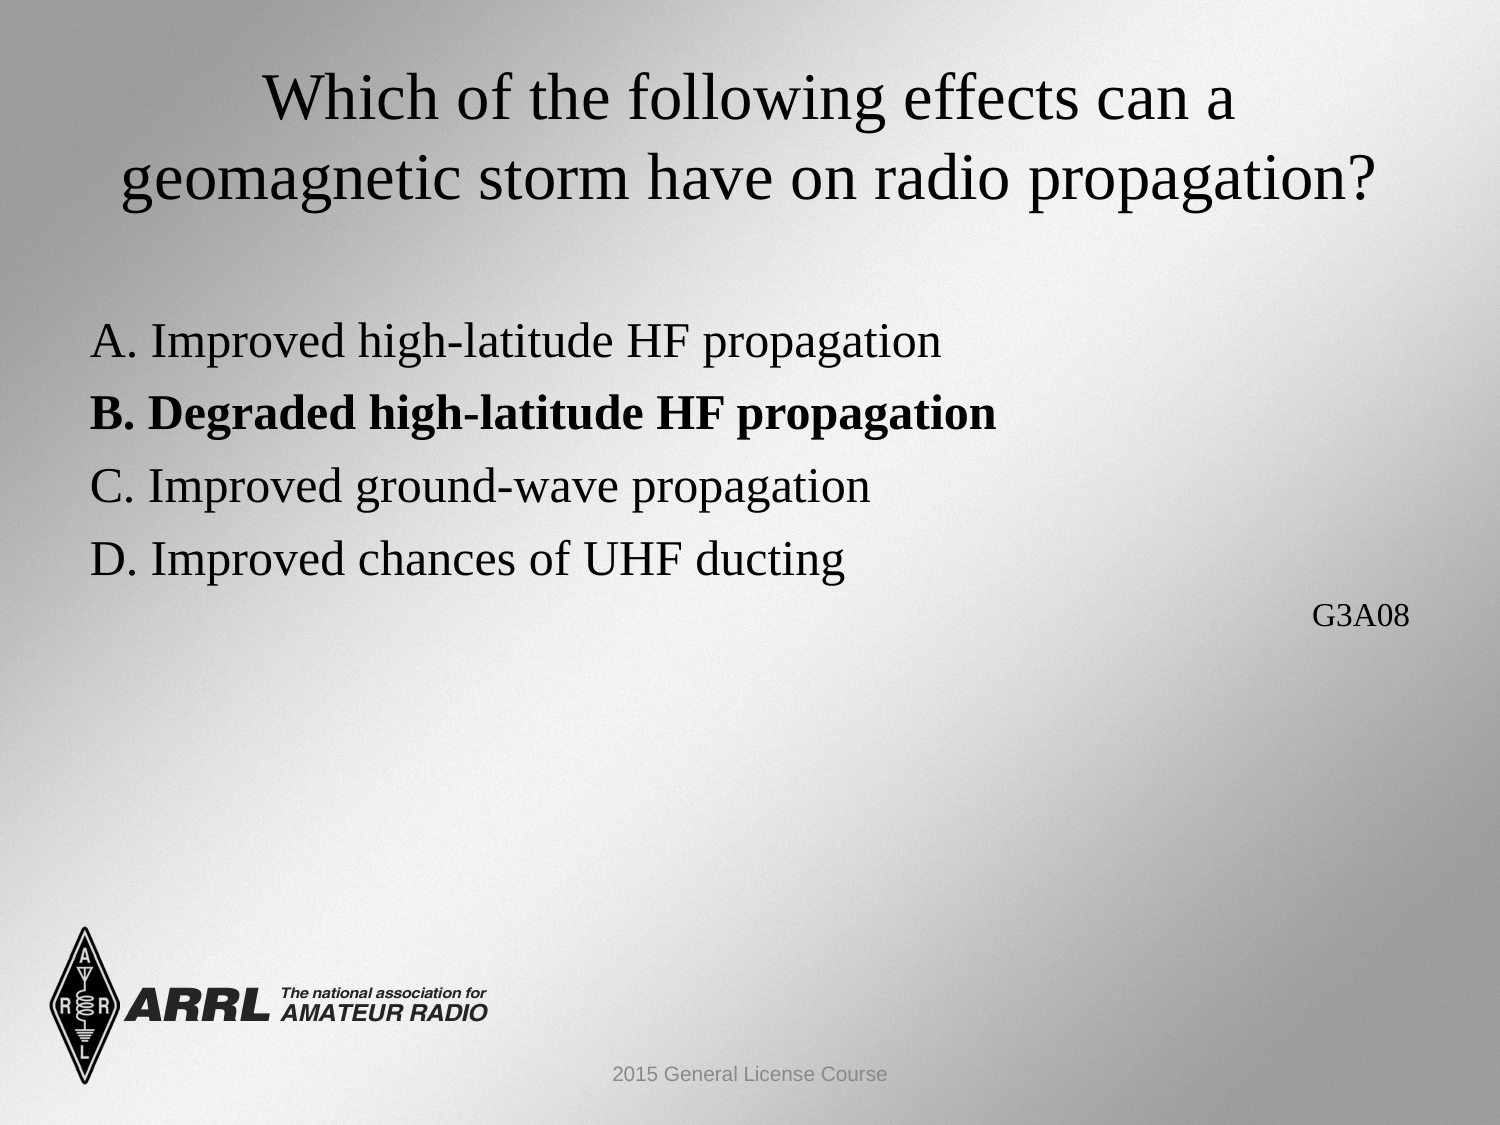

# Which of the following effects can a geomagnetic storm have on radio propagation?
A. Improved high-latitude HF propagation
B. Degraded high-latitude HF propagation
C. Improved ground-wave propagation
D. Improved chances of UHF ducting
 G3A08
2015 General License Course